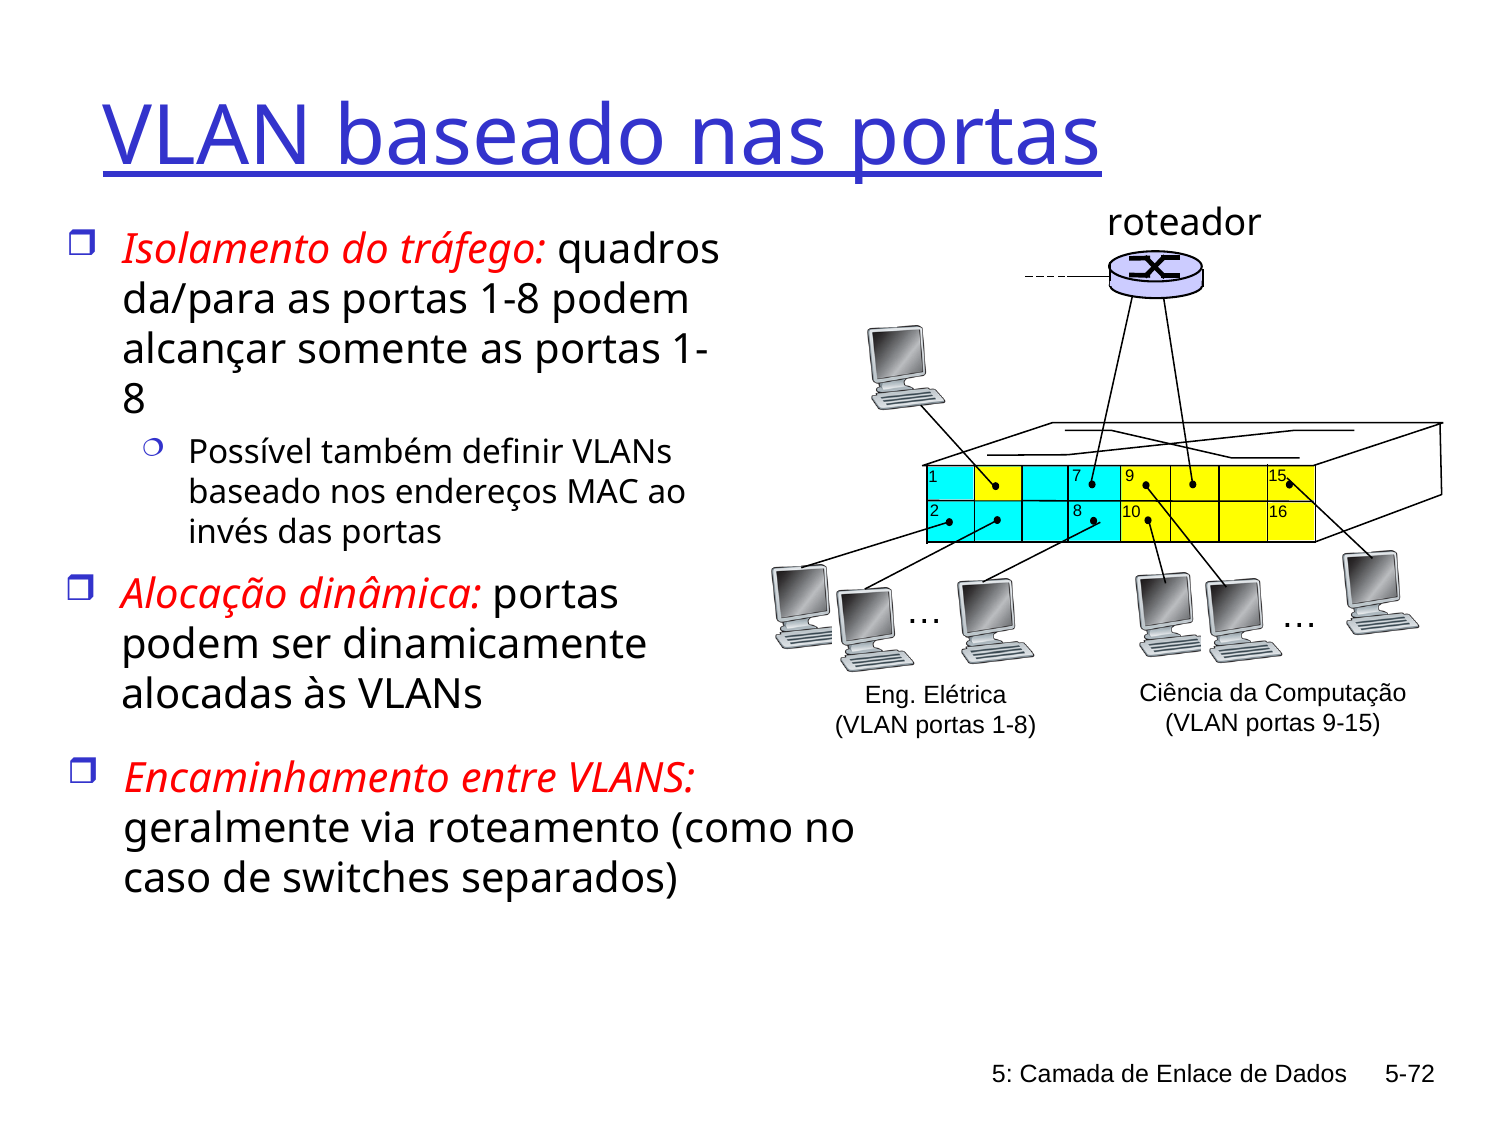

# VLAN baseado nas portas
roteador
Isolamento do tráfego: quadros da/para as portas 1-8 podem alcançar somente as portas 1-8
Possível também definir VLANs baseado nos endereços MAC ao invés das portas
Encaminhamento entre VLANS: geralmente via roteamento (como no caso de switches separados)
15
7
9
1
2
8
10
16
Alocação dinâmica: portas podem ser dinamicamente alocadas às VLANs
…
…
Ciência da Computação
(VLAN portas 9-15)
Eng. Elétrica
(VLAN portas 1-8)
5: Camada de Enlace de Dados